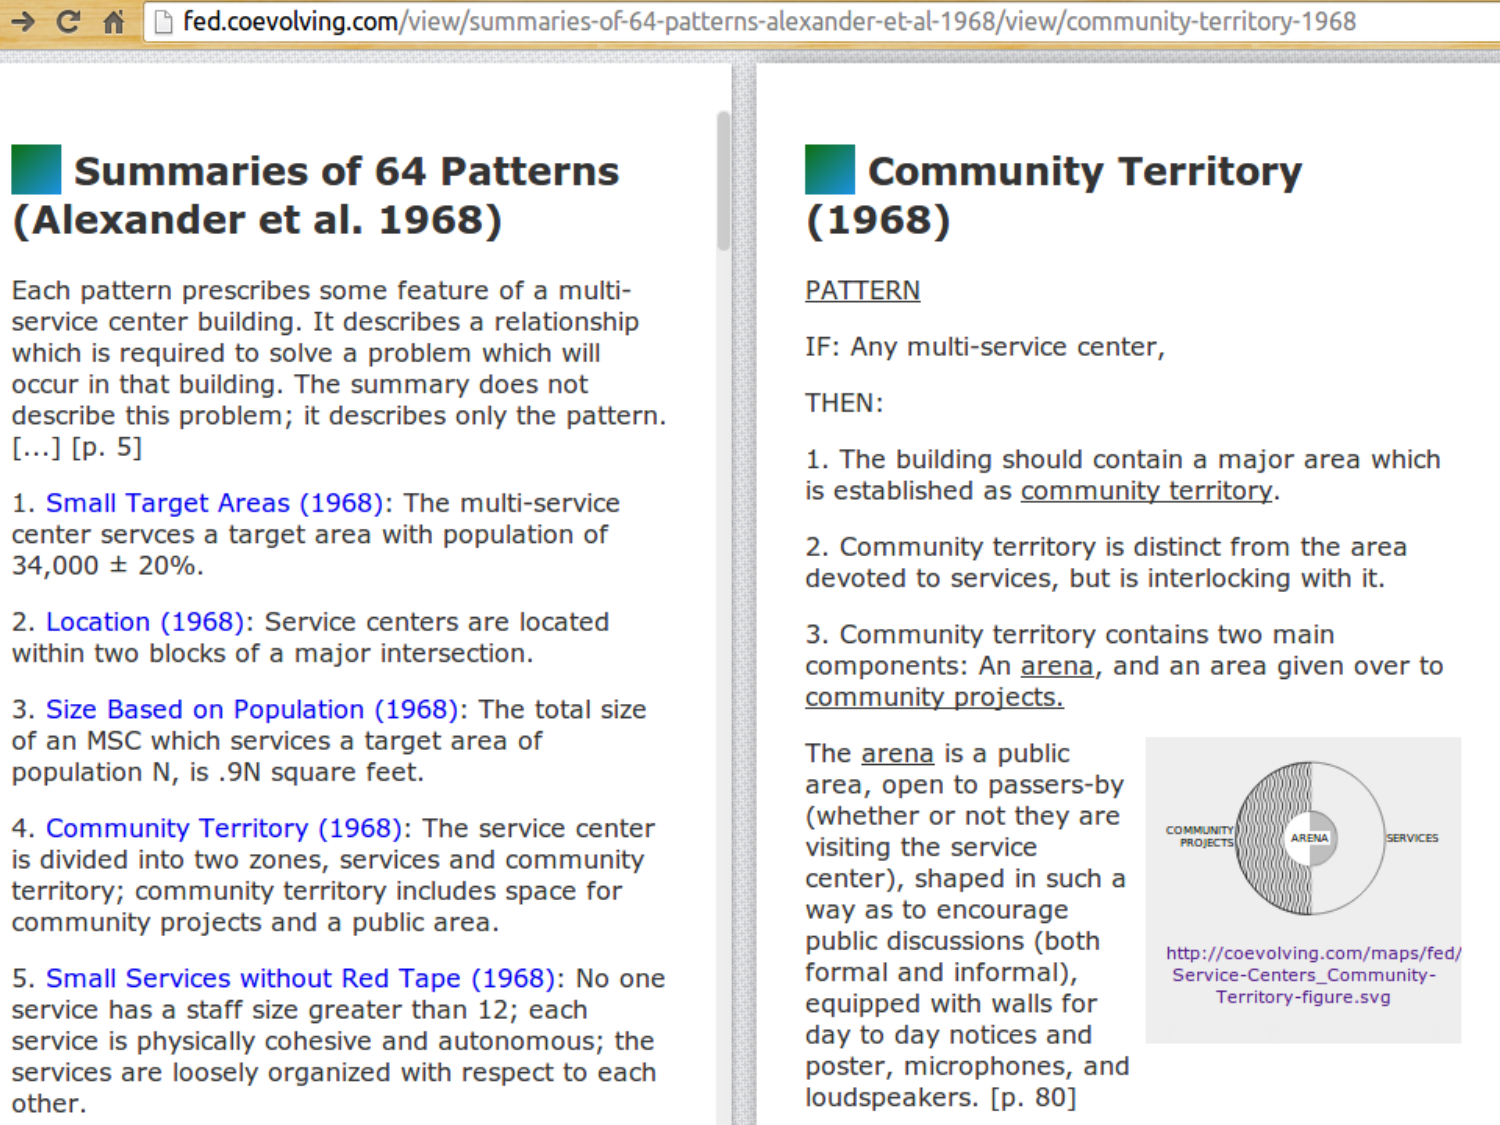

# Summaries of 64 Patterns (1968)
An Invitation to Service Systems Thinking
October 2014
37